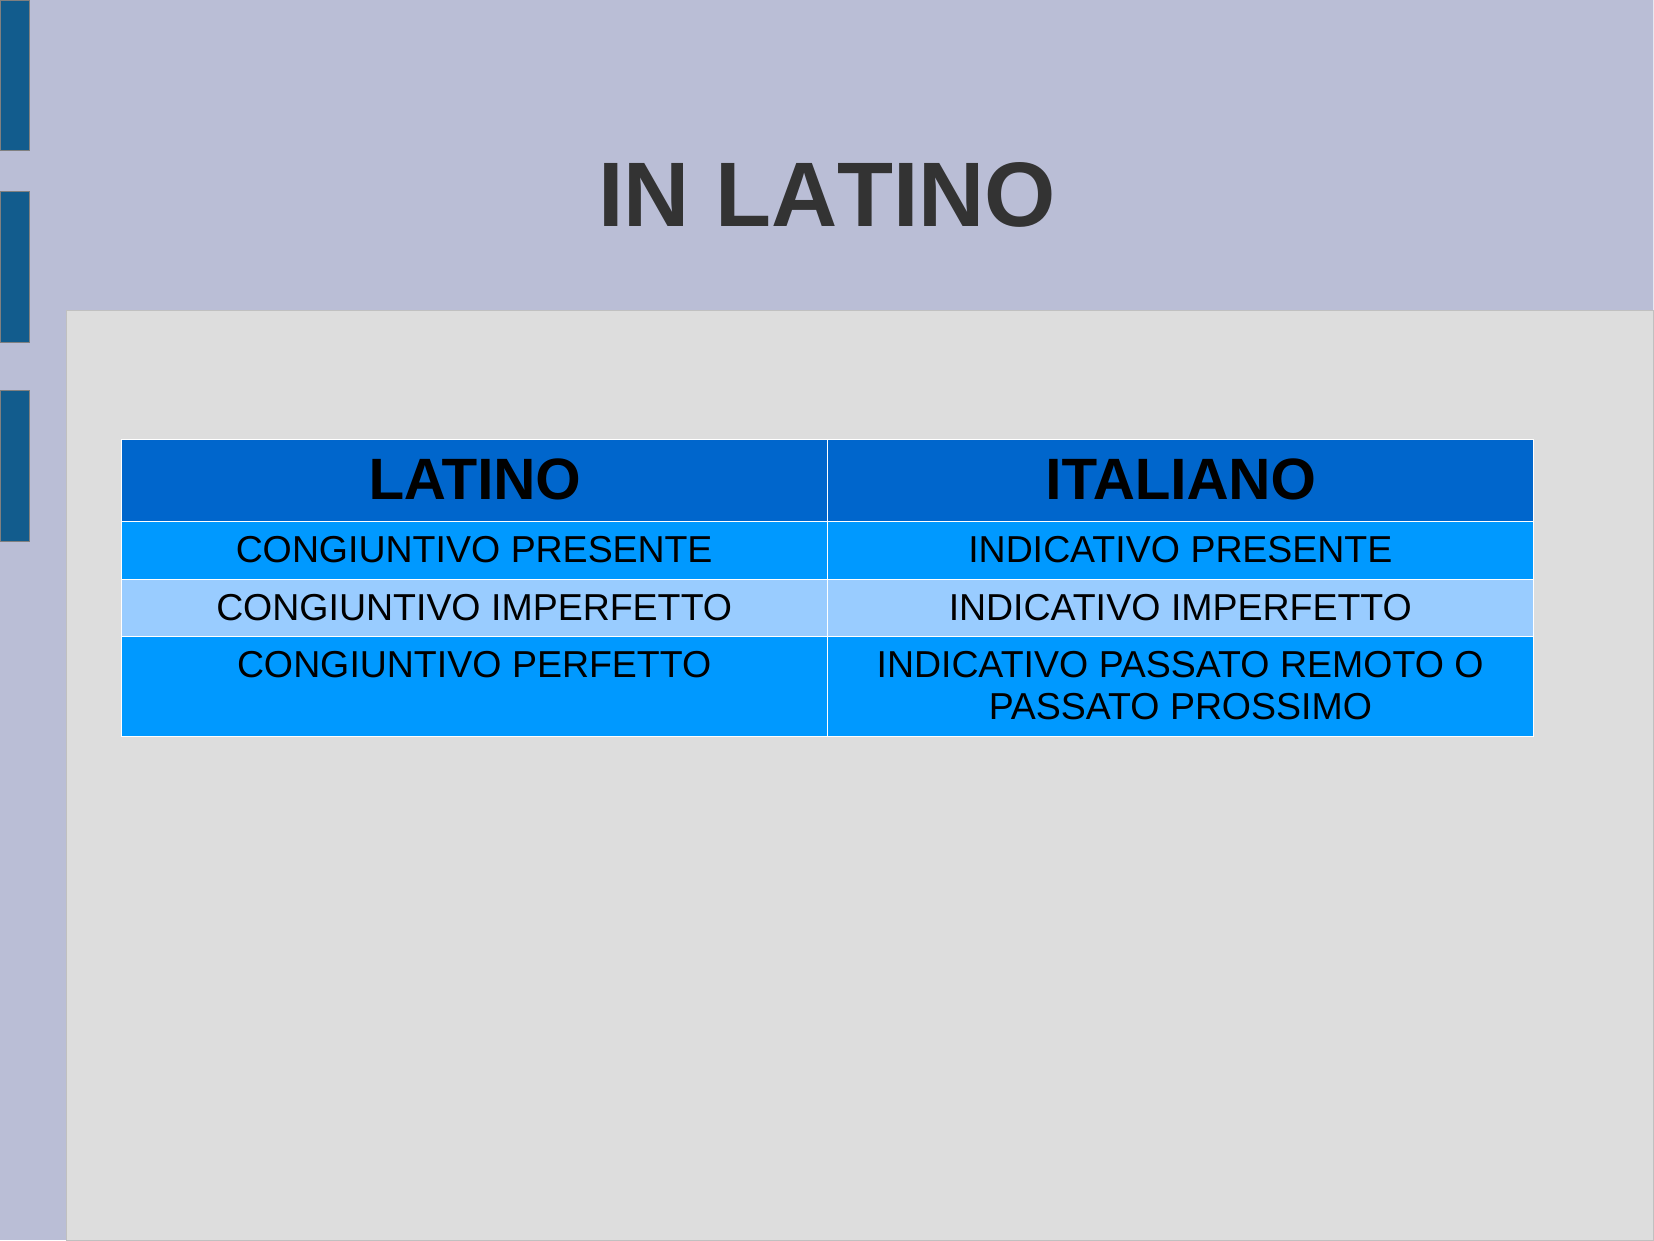

# IN LATINO
| LATINO | ITALIANO |
| --- | --- |
| CONGIUNTIVO PRESENTE | INDICATIVO PRESENTE |
| CONGIUNTIVO IMPERFETTO | INDICATIVO IMPERFETTO |
| CONGIUNTIVO PERFETTO | INDICATIVO PASSATO REMOTO O PASSATO PROSSIMO |